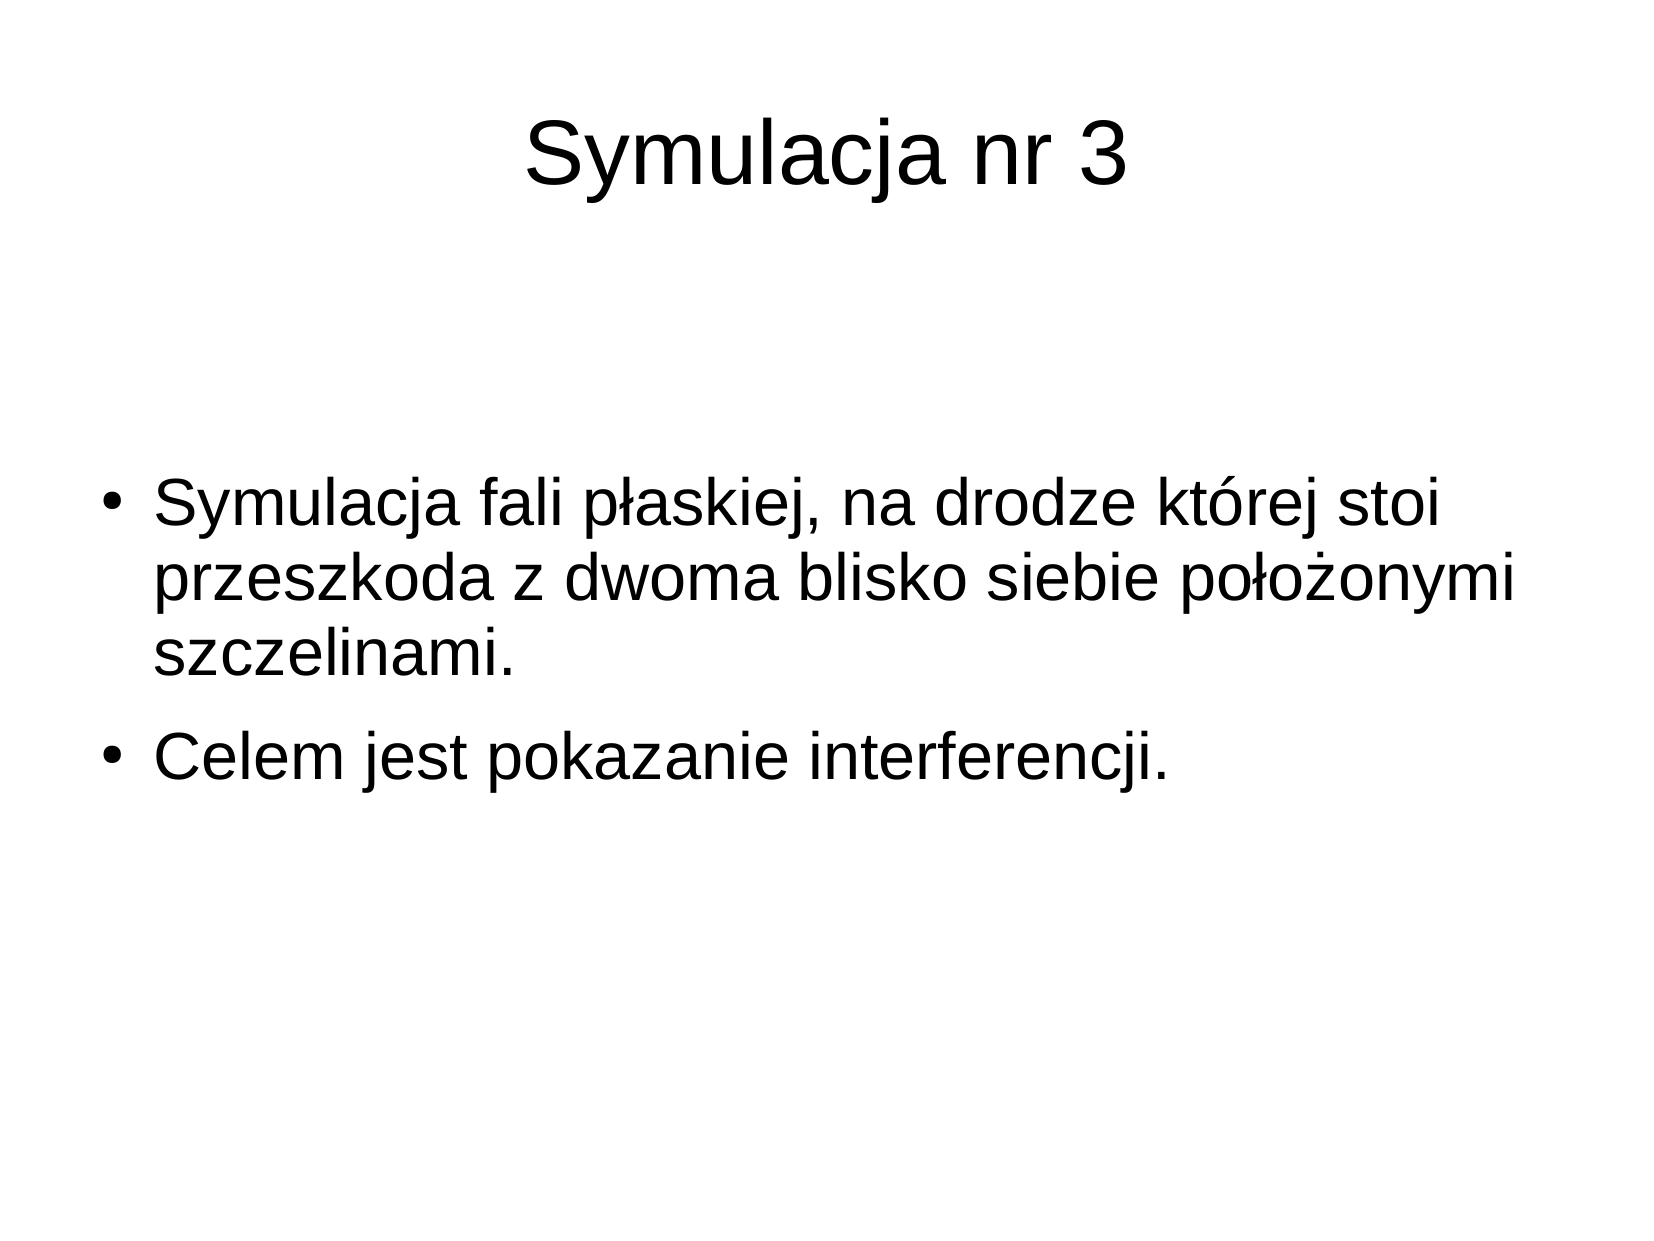

# Symulacja nr 3
Symulacja fali płaskiej, na drodze której stoi przeszkoda z dwoma blisko siebie położonymi szczelinami.
Celem jest pokazanie interferencji.